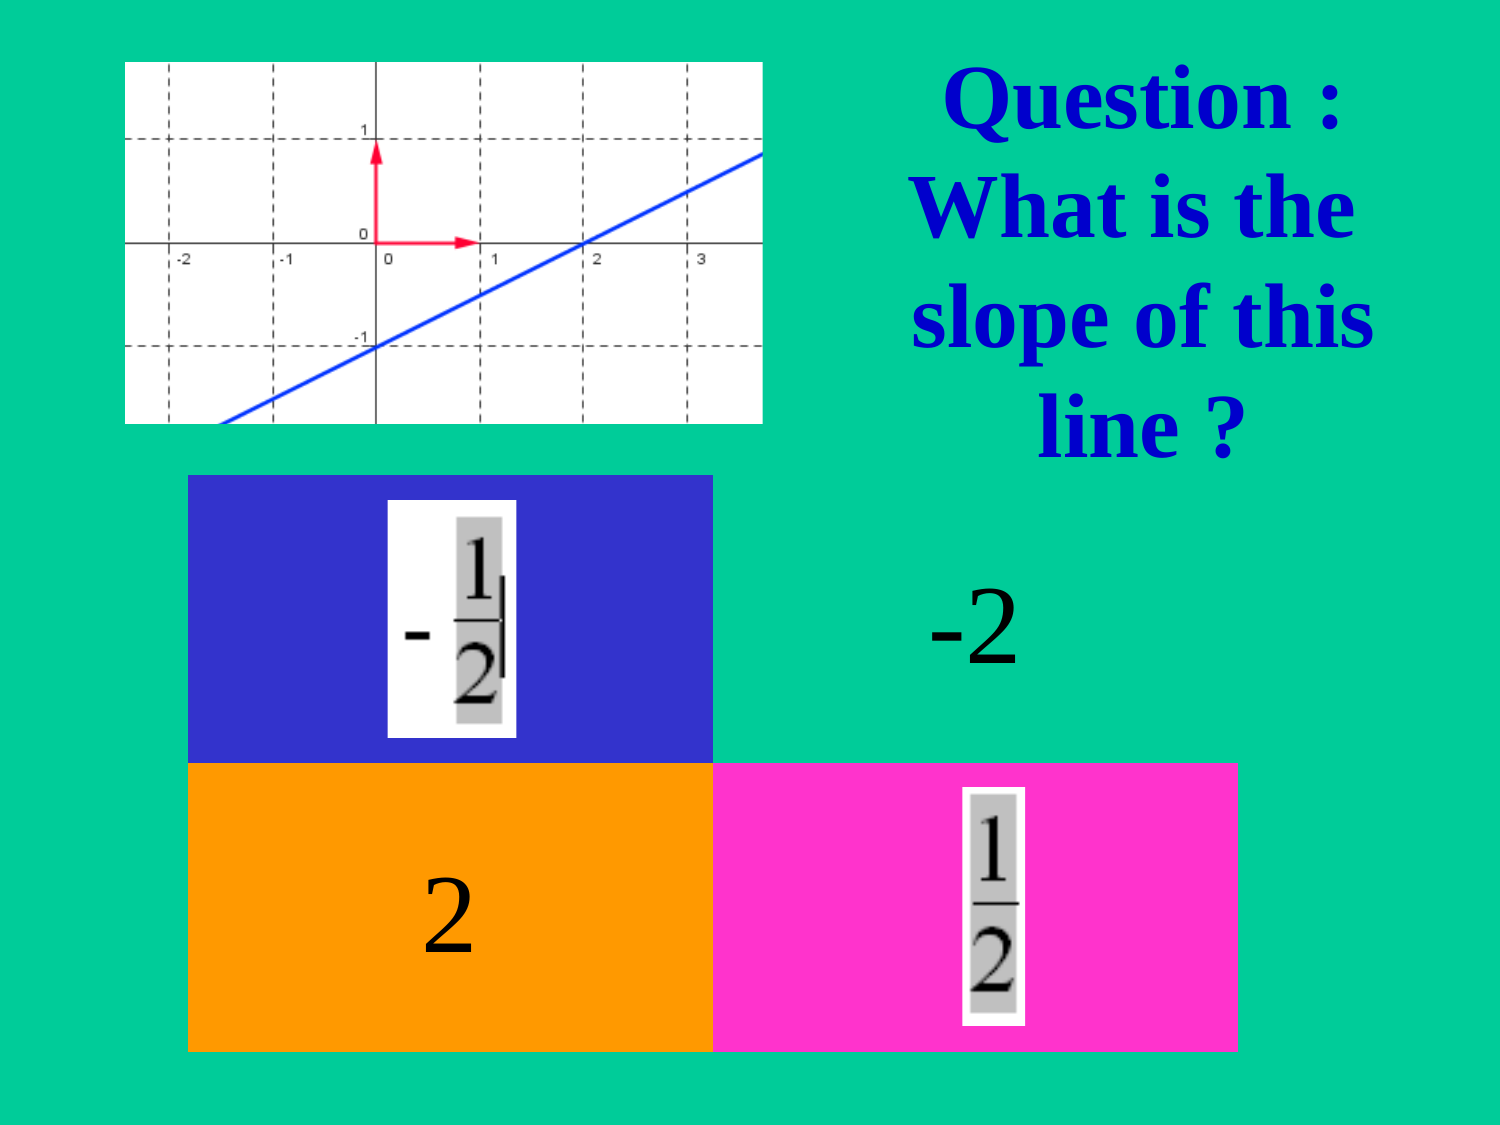

# Question : What is the slope of this line ?
| | -2 |
| --- | --- |
| 2 | |